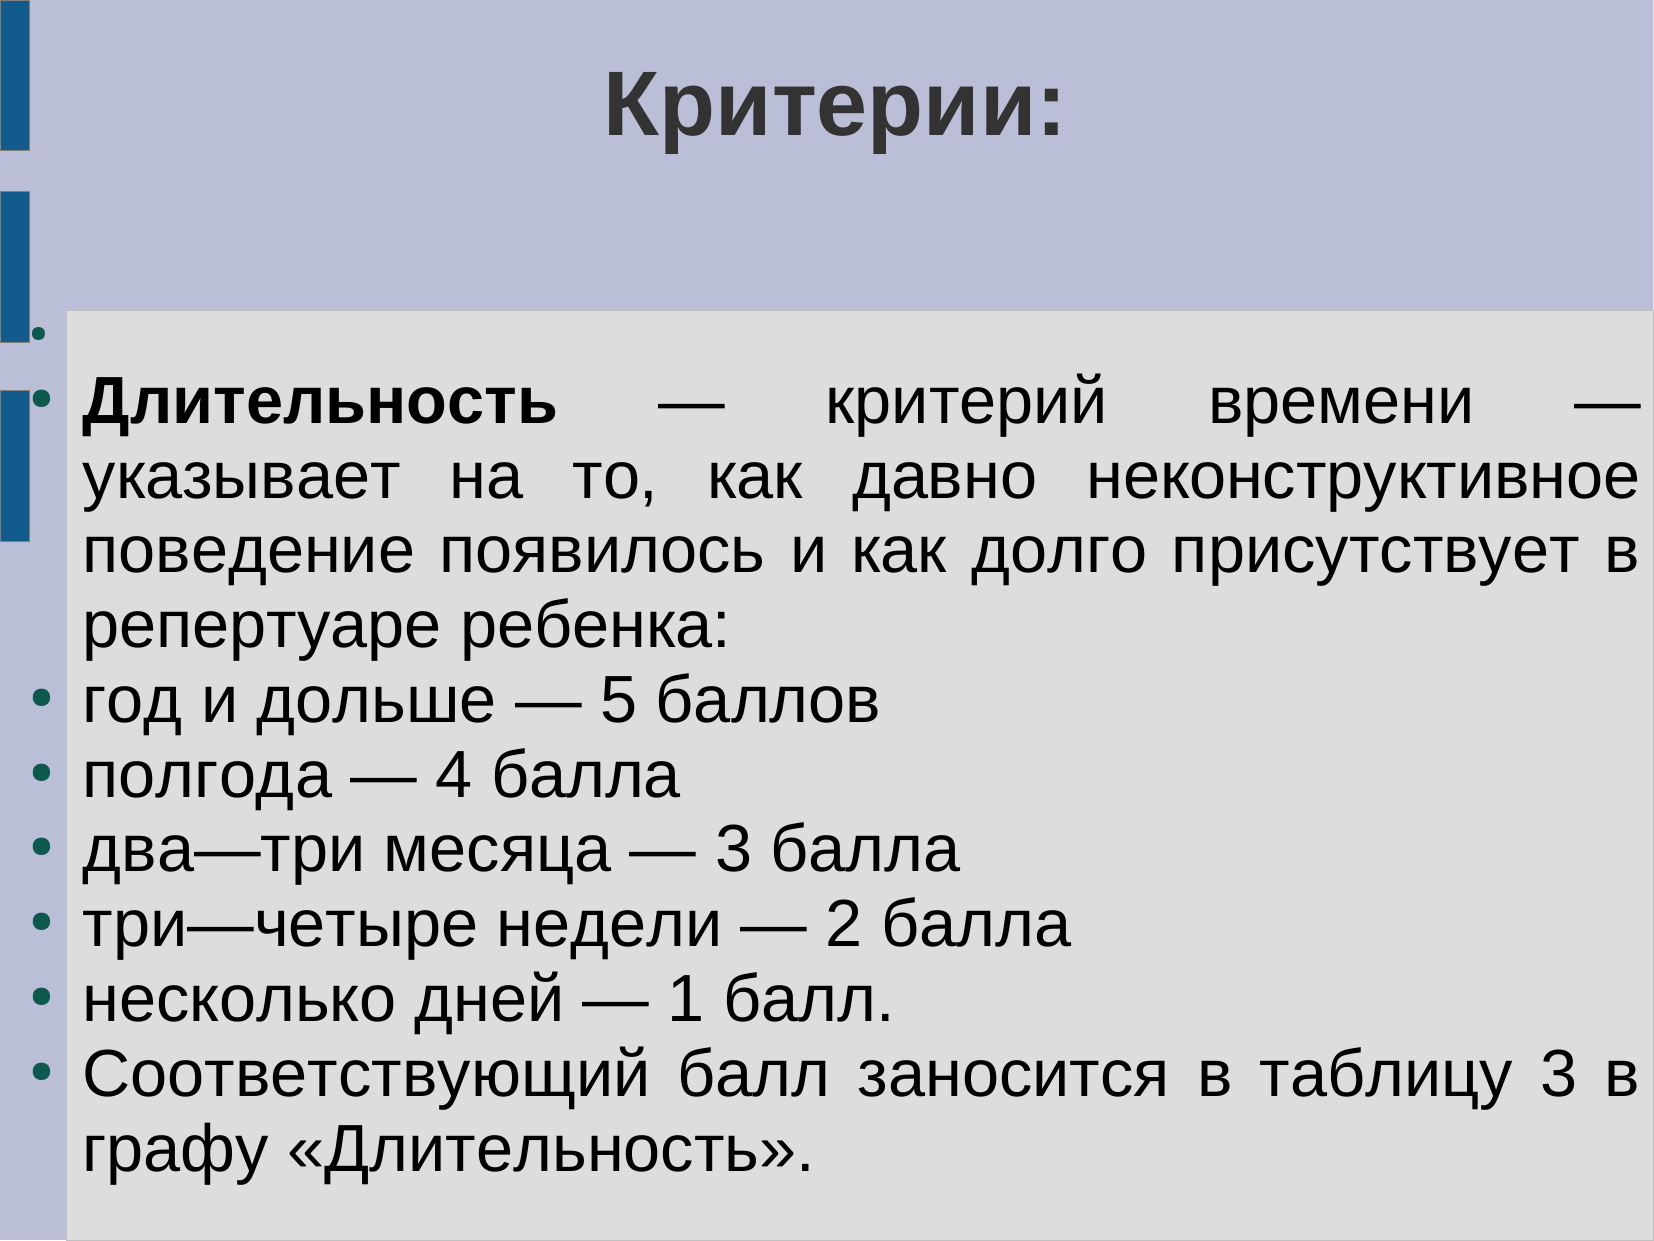

# Критерии:
Длительность — критерий времени — указывает на то, как давно неконструктивное поведение появилось и как долго присутствует в репертуаре ребенка:
год и дольше — 5 баллов
полгода — 4 балла
два—три месяца — 3 балла
три—четыре недели — 2 балла
несколько дней — 1 балл.
Соответствующий балл заносится в таблицу 3 в графу «Длительность».